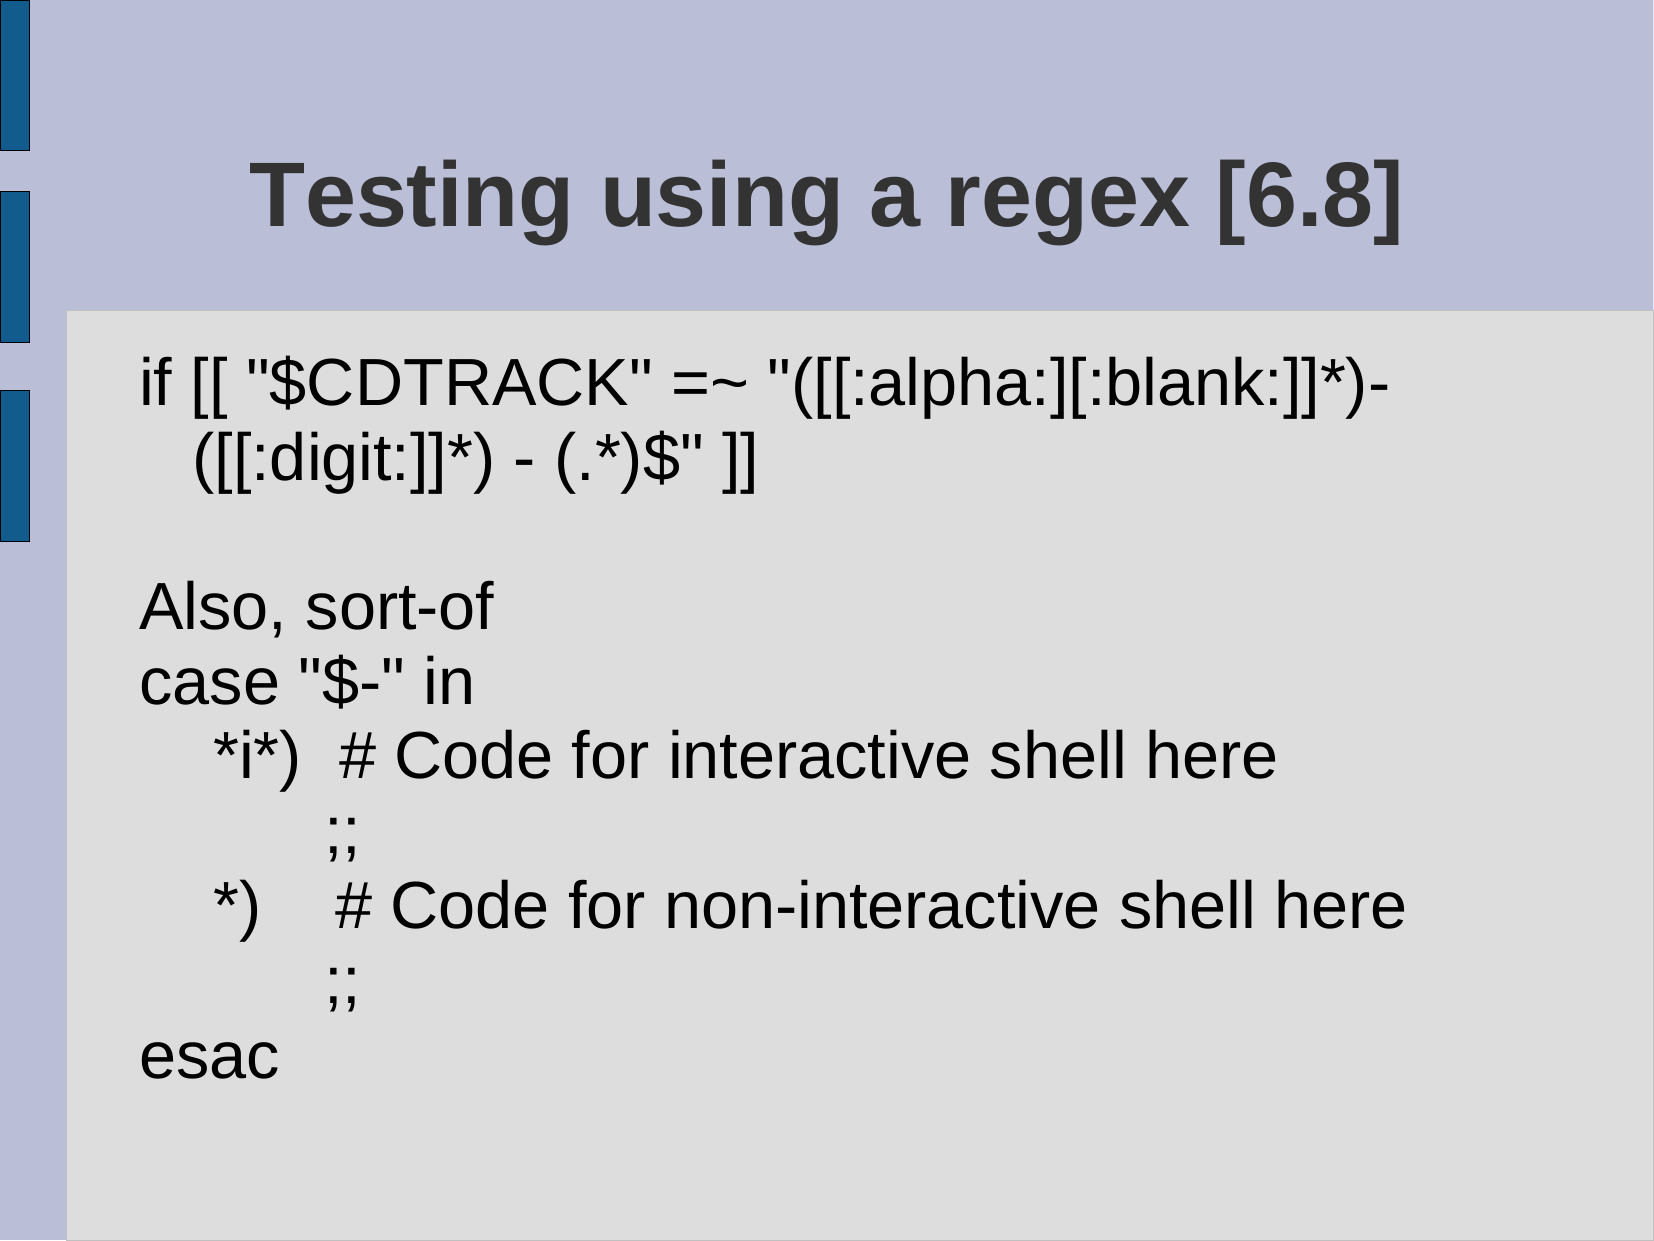

# Testing using a regex [6.8]
if [[ "$CDTRACK" =~ "([[:alpha:][:blank:]]*)- ([[:digit:]]*) - (.*)$" ]]
Also, sort-of
case "$-" in
 *i*) # Code for interactive shell here
 ;;
 *) # Code for non-interactive shell here
 ;;
esac